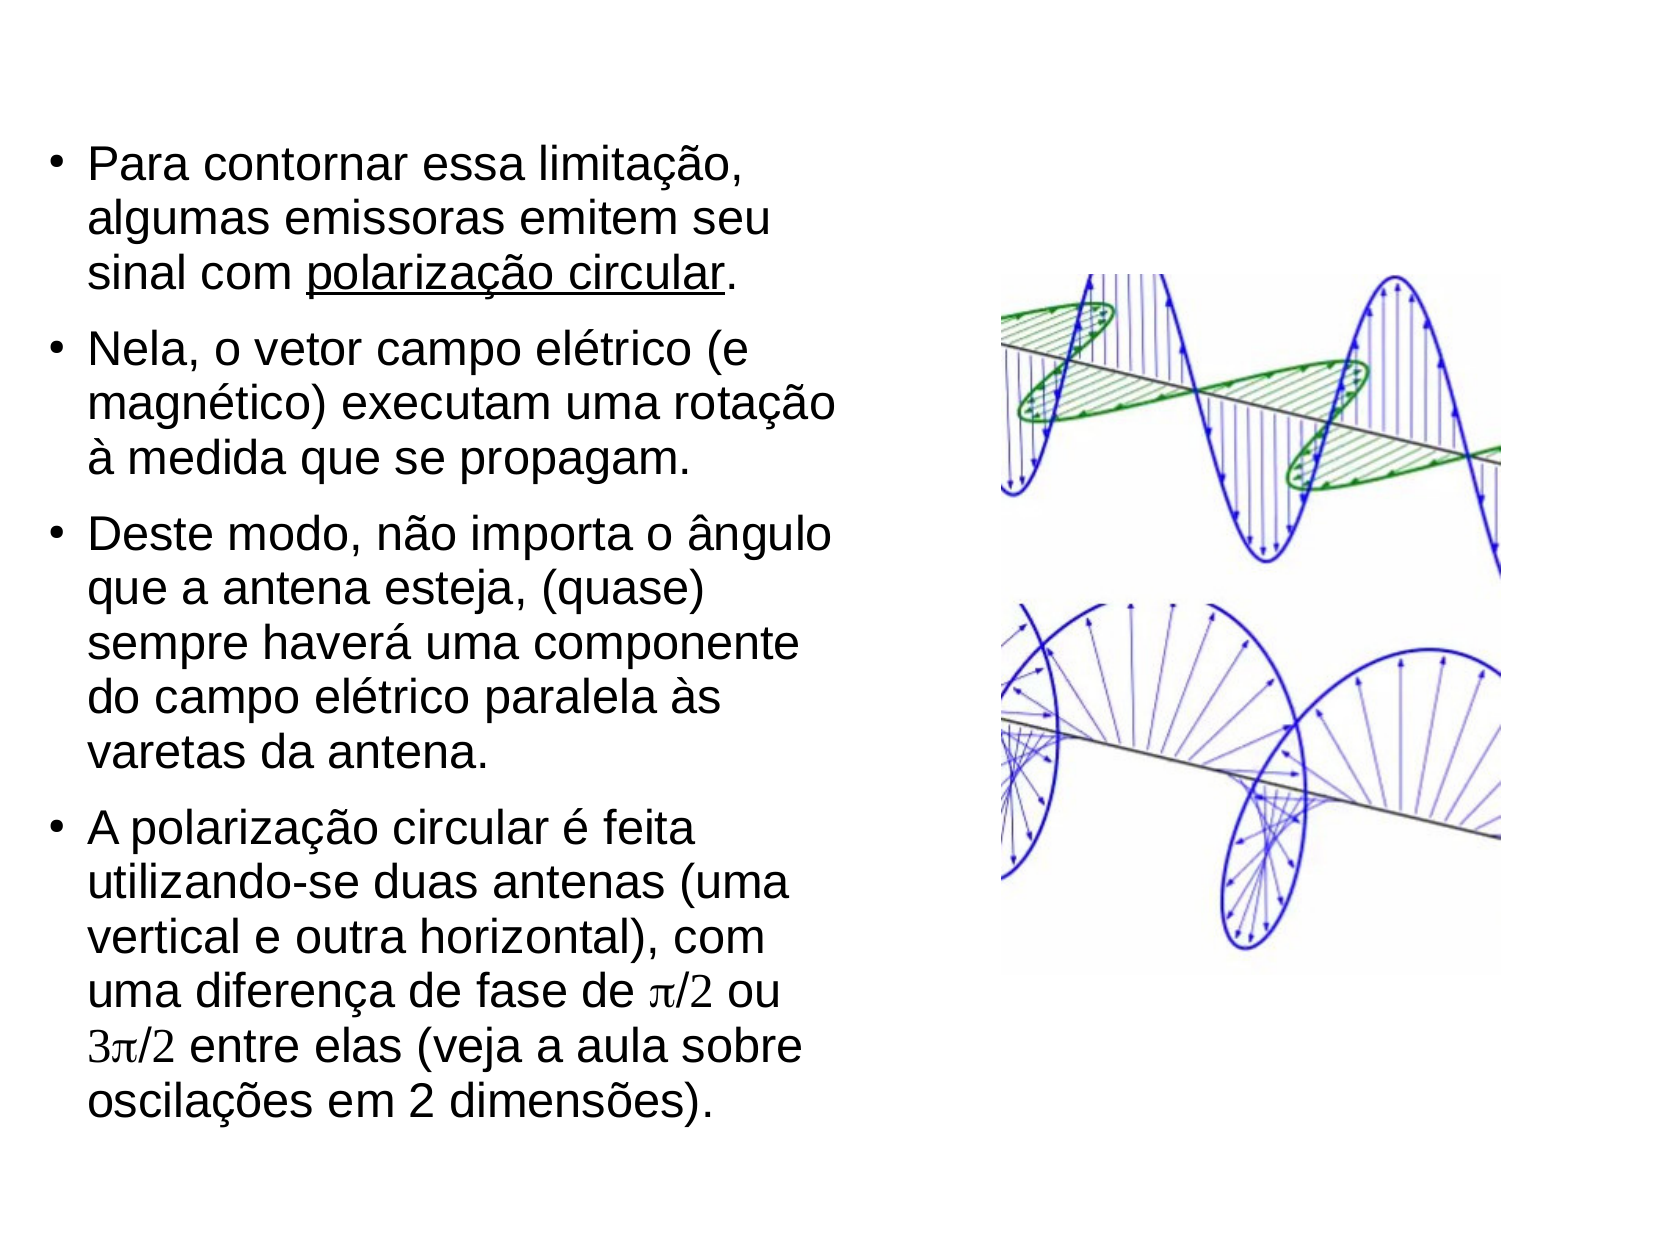

#
Para contornar essa limitação, algumas emissoras emitem seu sinal com polarização circular.
Nela, o vetor campo elétrico (e magnético) executam uma rotação à medida que se propagam.
Deste modo, não importa o ângulo que a antena esteja, (quase) sempre haverá uma componente do campo elétrico paralela às varetas da antena.
A polarização circular é feita utilizando-se duas antenas (uma vertical e outra horizontal), com uma diferença de fase de p/2 ou 3p/2 entre elas (veja a aula sobre oscilações em 2 dimensões).